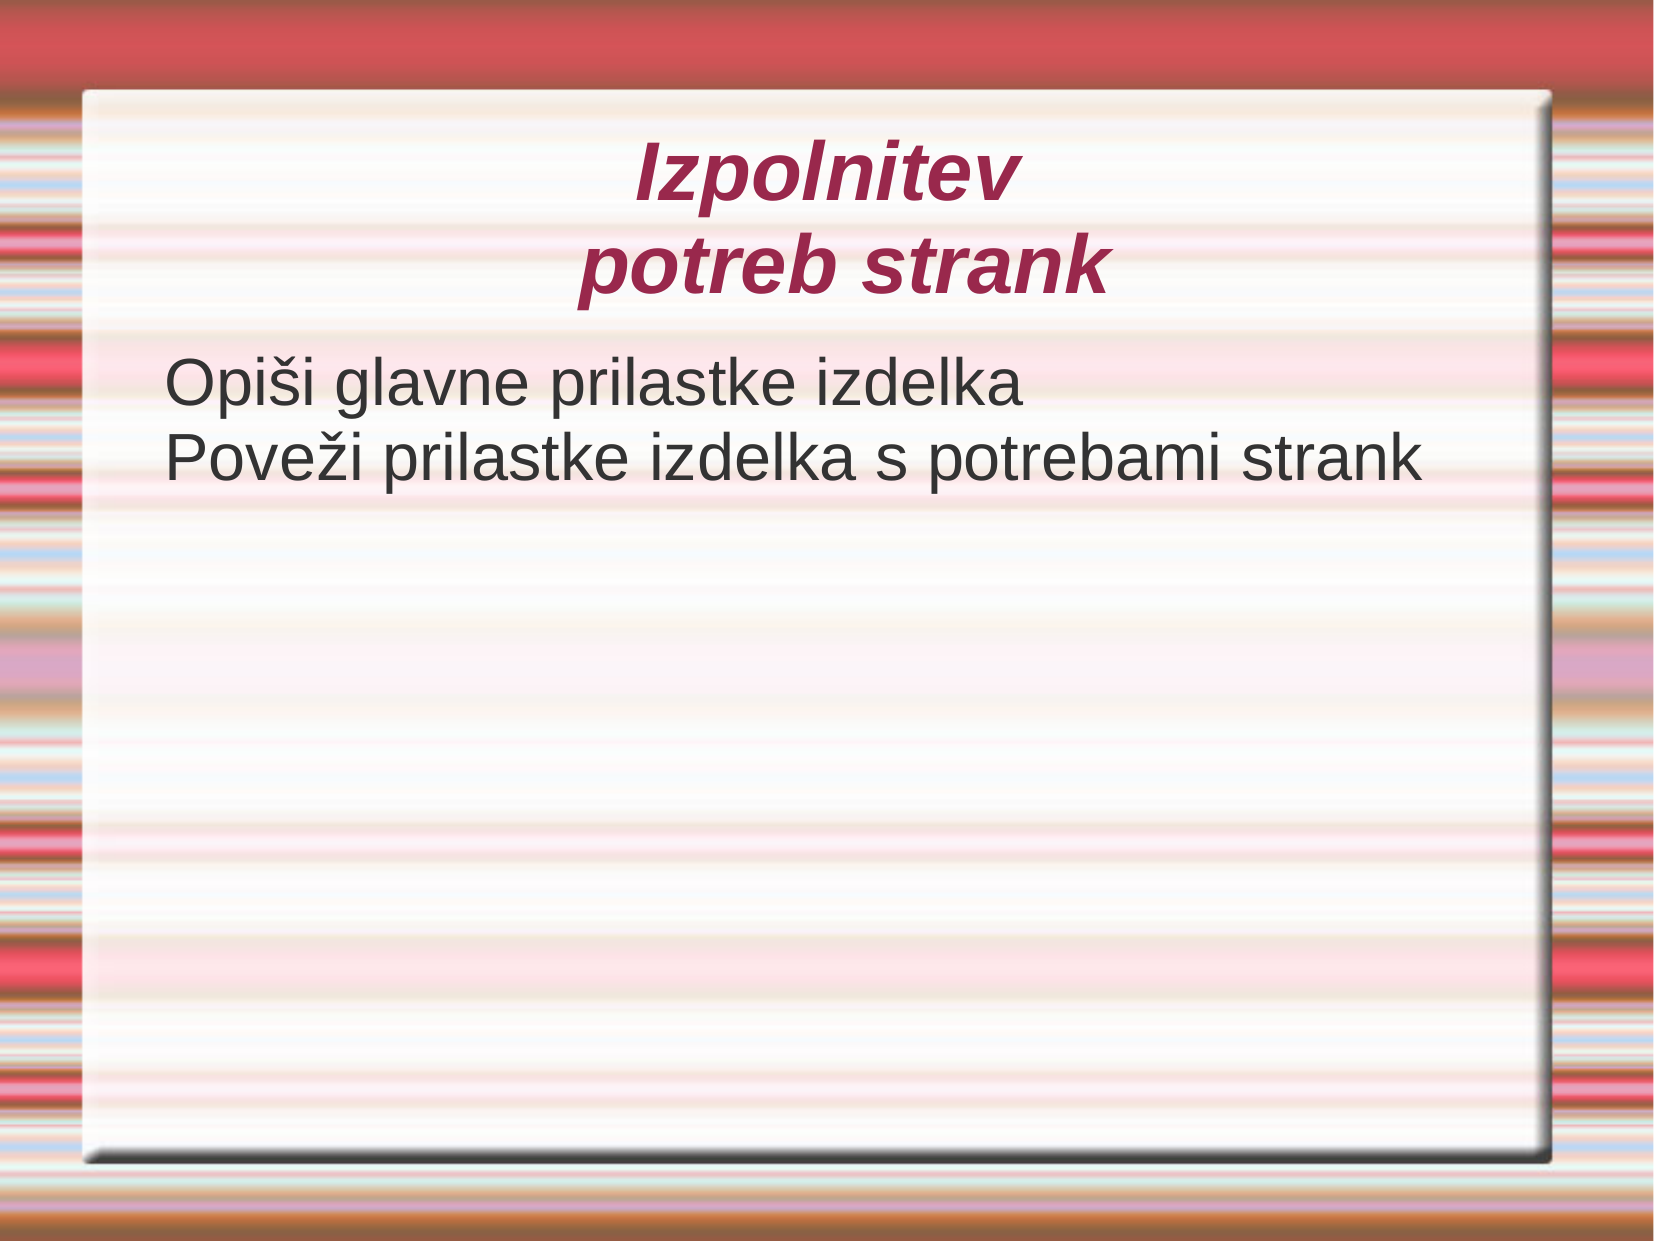

# Izpolnitev potreb strank
Opiši glavne prilastke izdelka
Poveži prilastke izdelka s potrebami strank